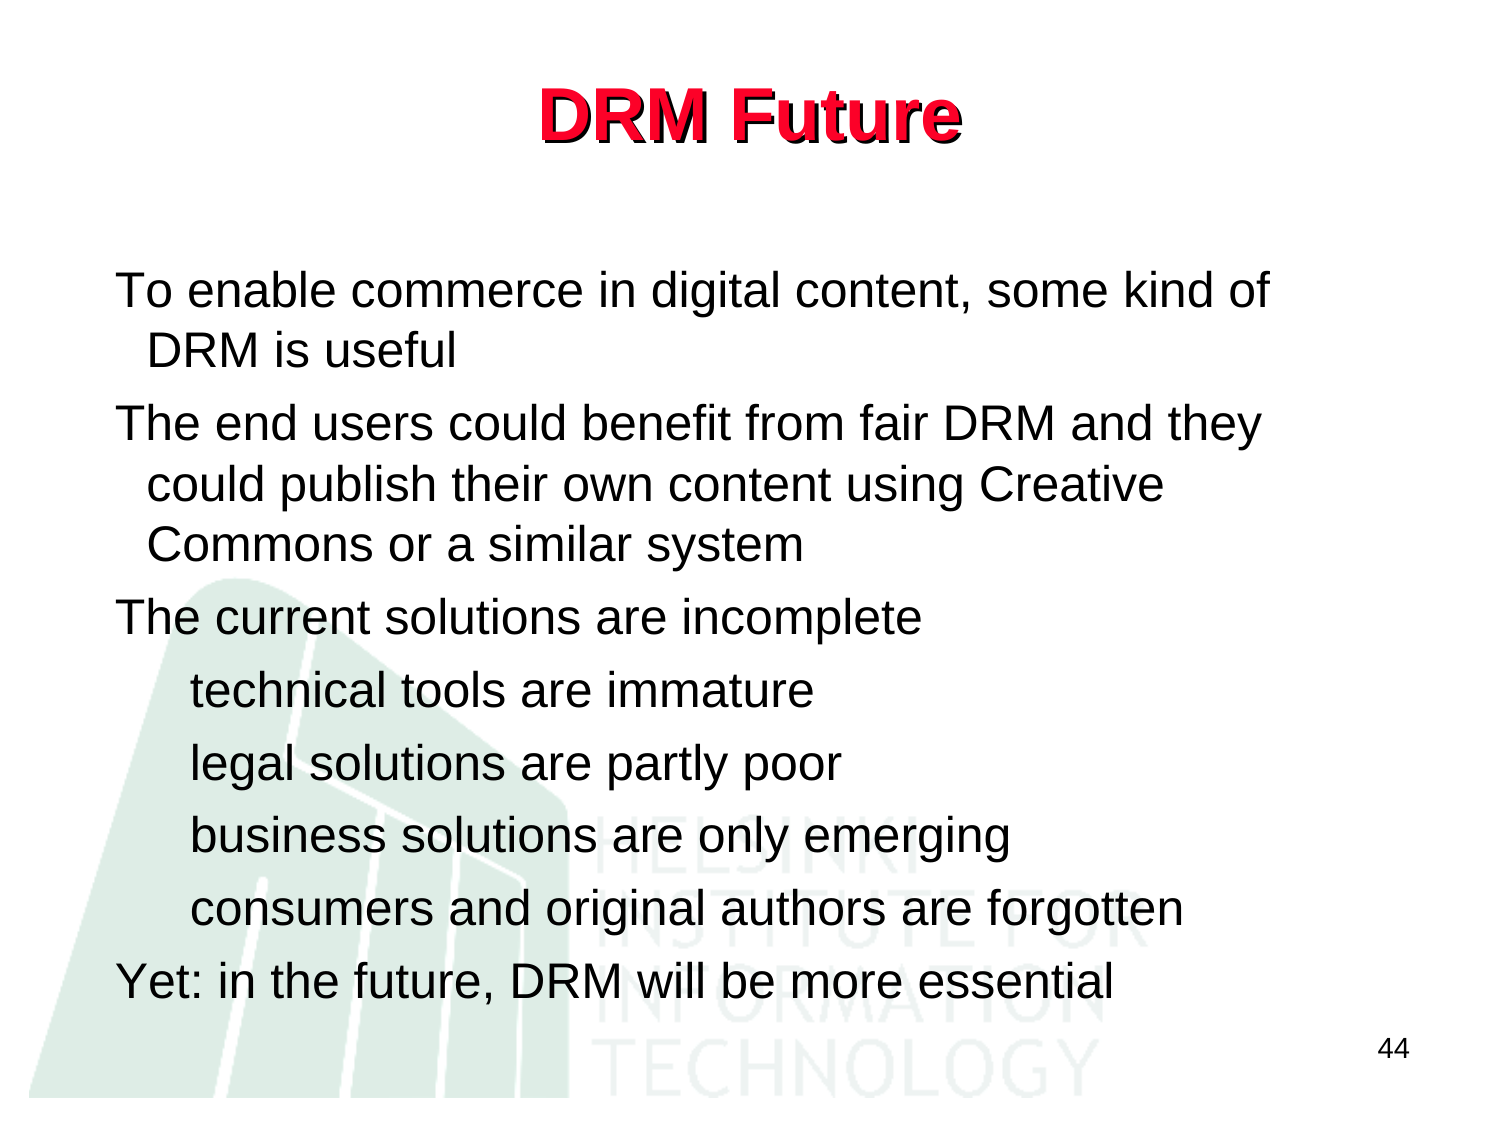

# DRM Future
To enable commerce in digital content, some kind of DRM is useful
The end users could benefit from fair DRM and they could publish their own content using Creative Commons or a similar system
The current solutions are incomplete
technical tools are immature
legal solutions are partly poor
business solutions are only emerging
consumers and original authors are forgotten
Yet: in the future, DRM will be more essential
44